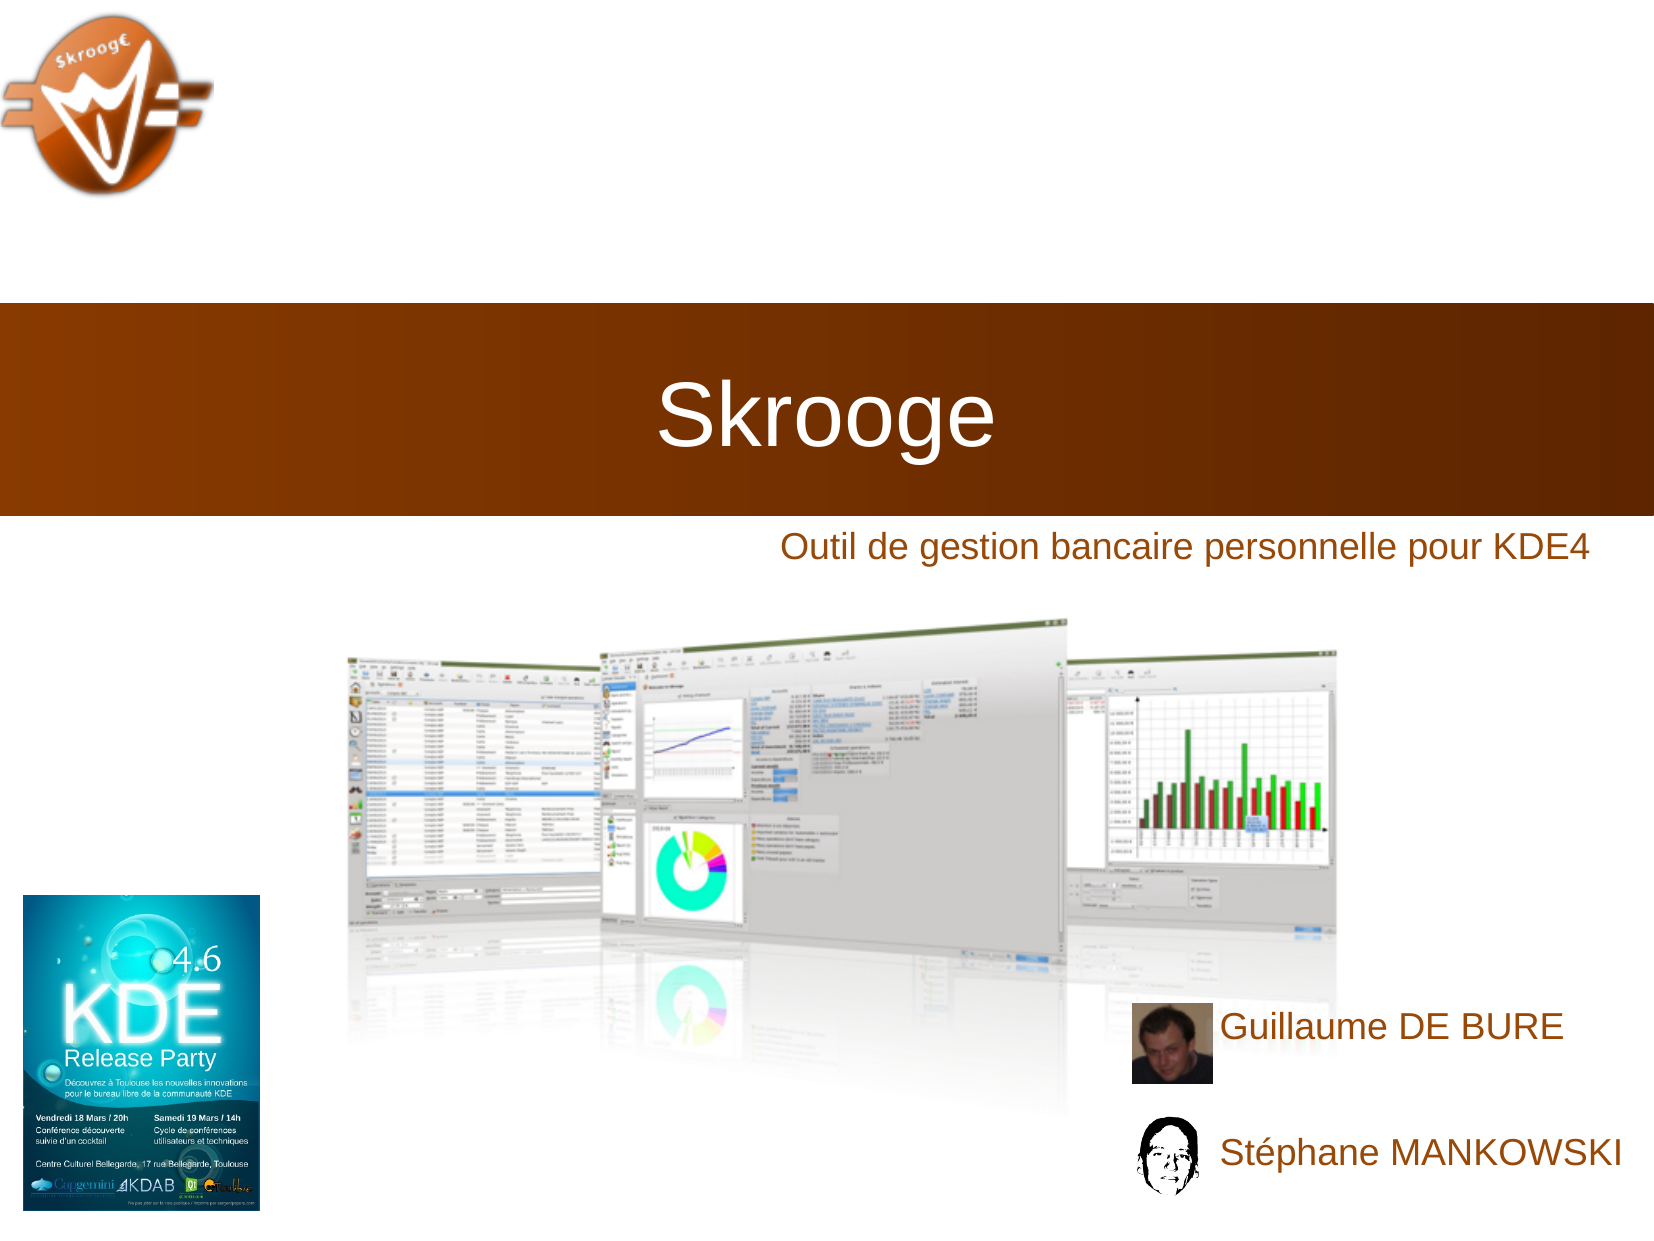

# Skrooge
Outil de gestion bancaire personnelle pour KDE4
Guillaume DE BURE
Stéphane MANKOWSKI